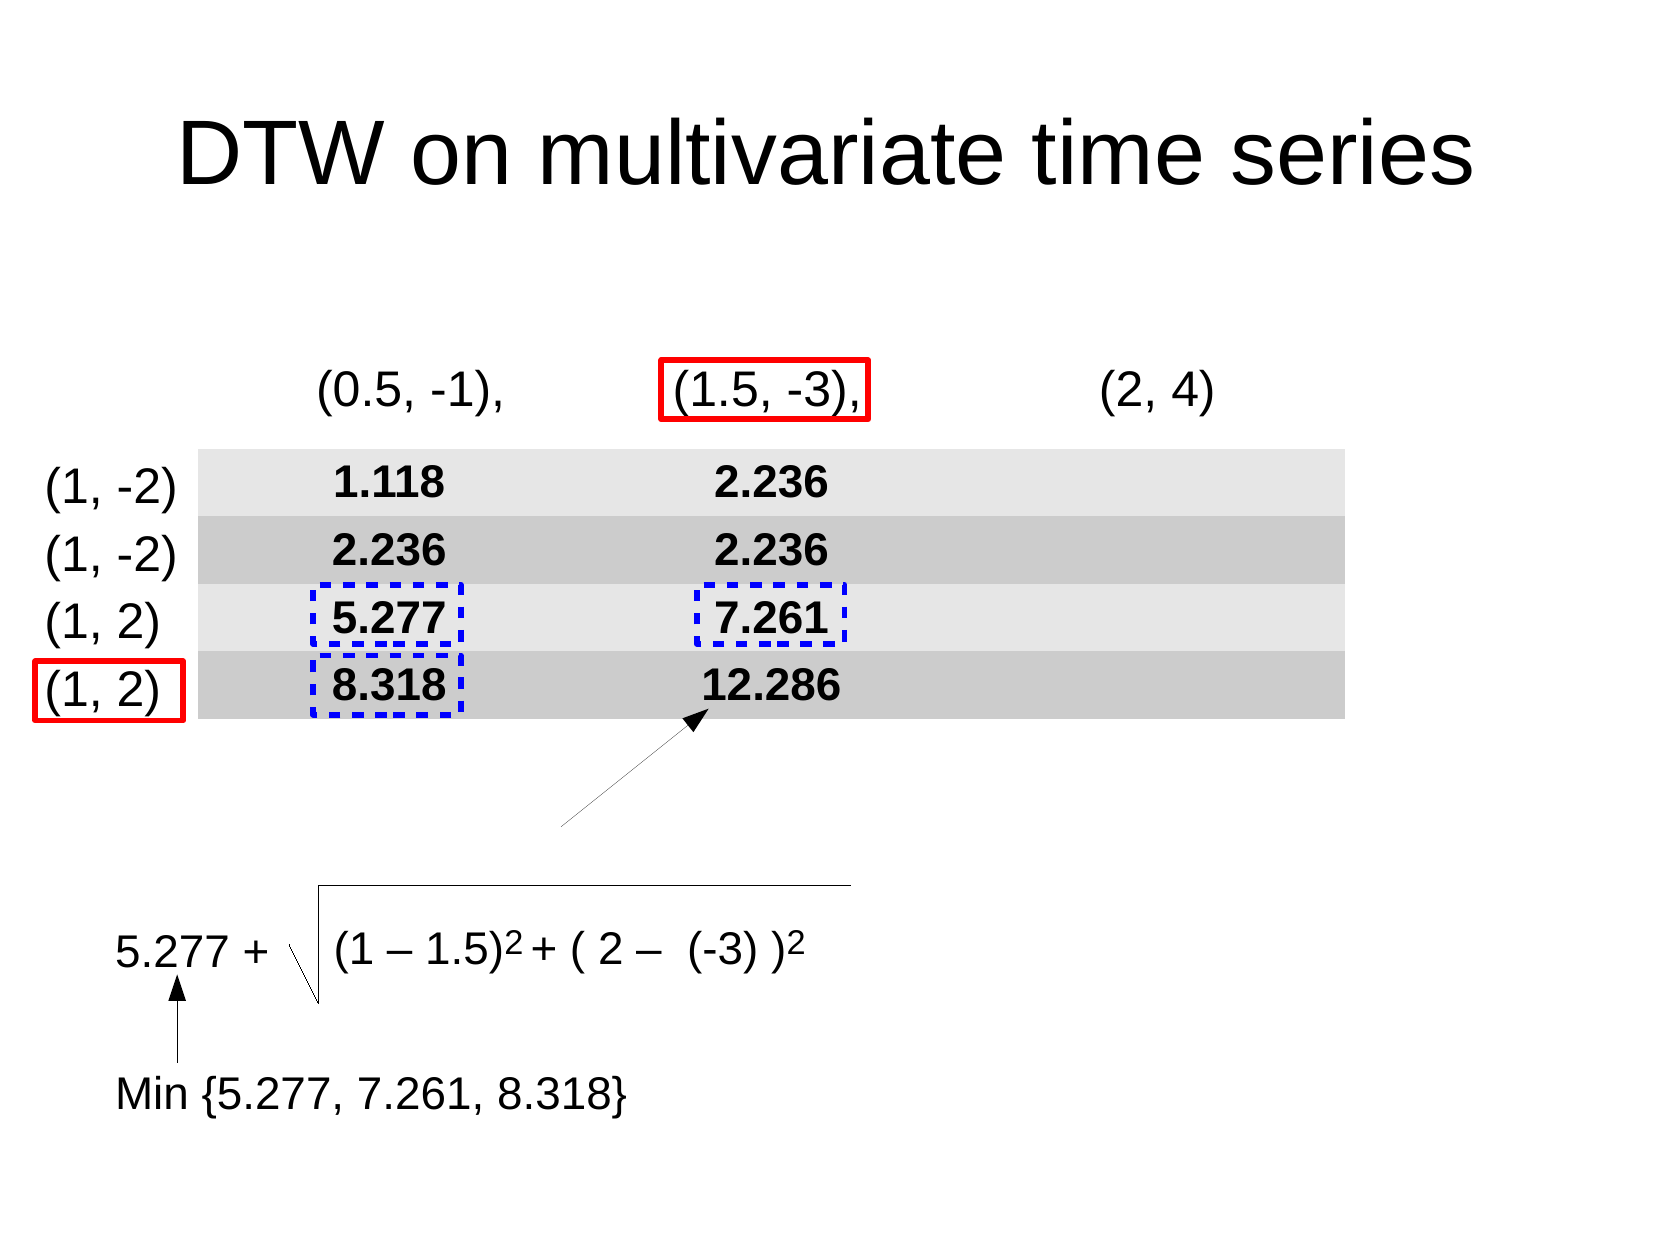

# DTW on multivariate time series
(0.5, -1), (1.5, -3), (2, 4)
| 1.118 | 2.236 | |
| --- | --- | --- |
| 2.236 | 2.236 | |
| 5.277 | 7.261 | |
| 8.318 | 12.286 | |
(1, -2)
(1, -2)
(1, 2)
(1, 2)
(1 – 1.5)2 + ( 2 – (-3) )2
5.277 +
Min {5.277, 7.261, 8.318}